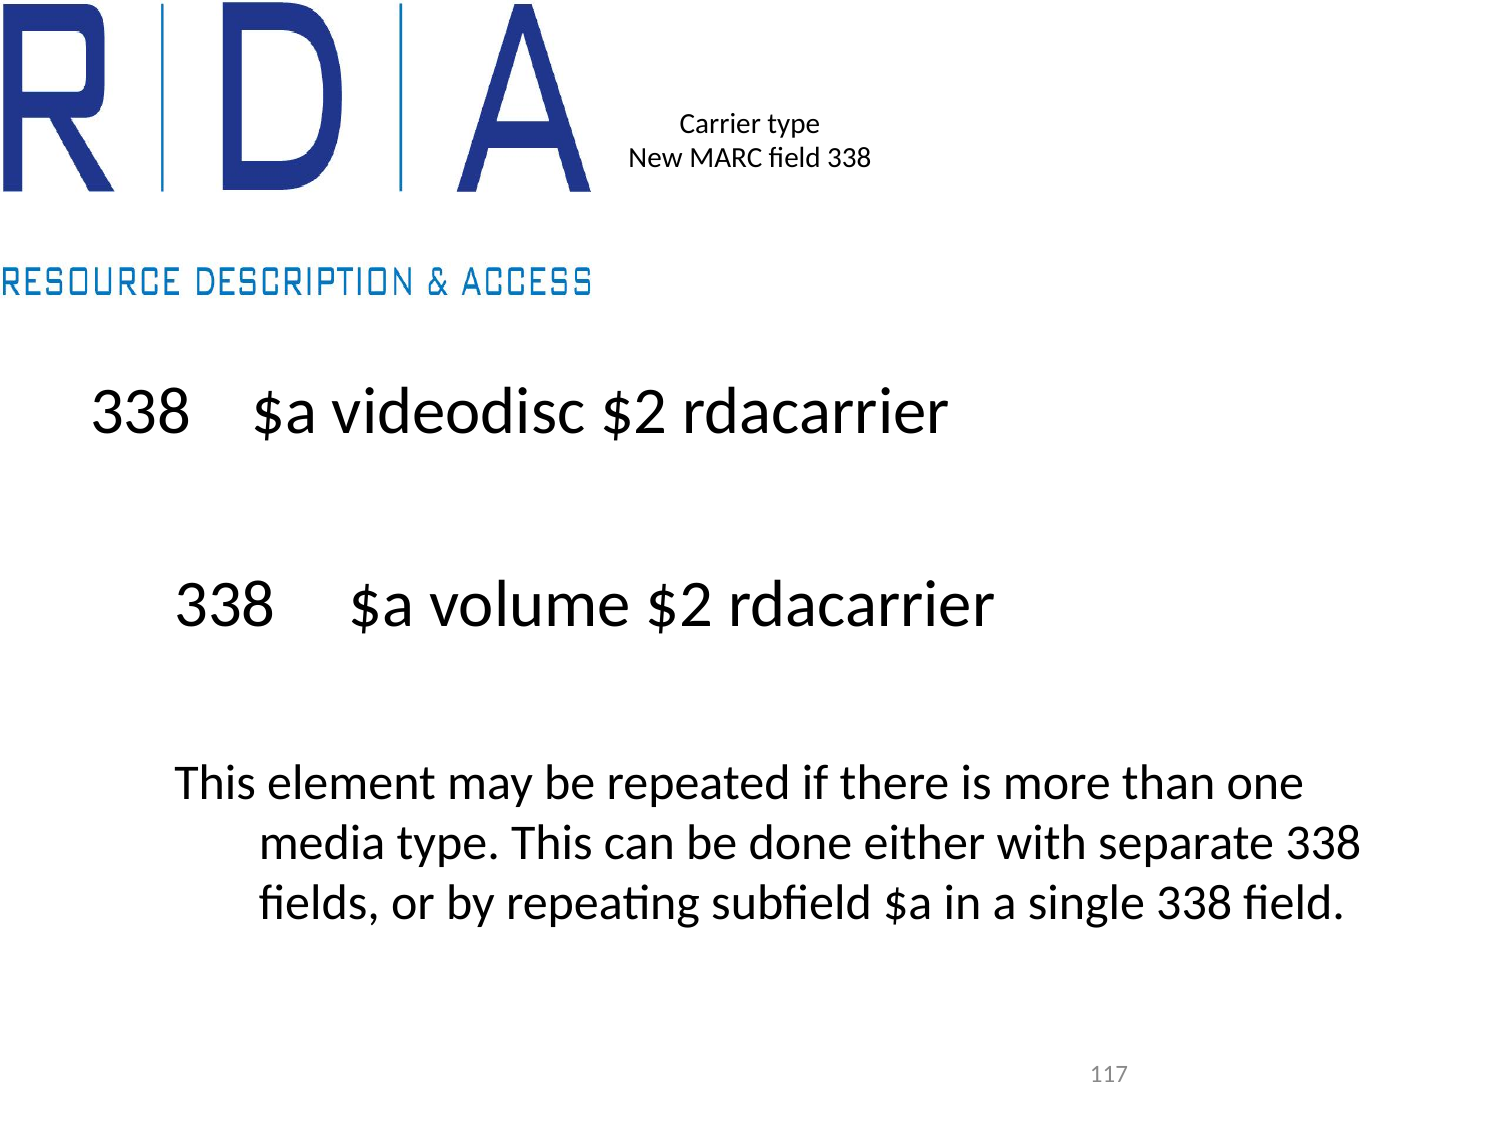

# Carrier type New MARC field 338
 $a videodisc $2 rdacarrier
338	 $a volume $2 rdacarrier
This element may be repeated if there is more than one media type. This can be done either with separate 338 fields, or by repeating subfield $a in a single 338 field.
117